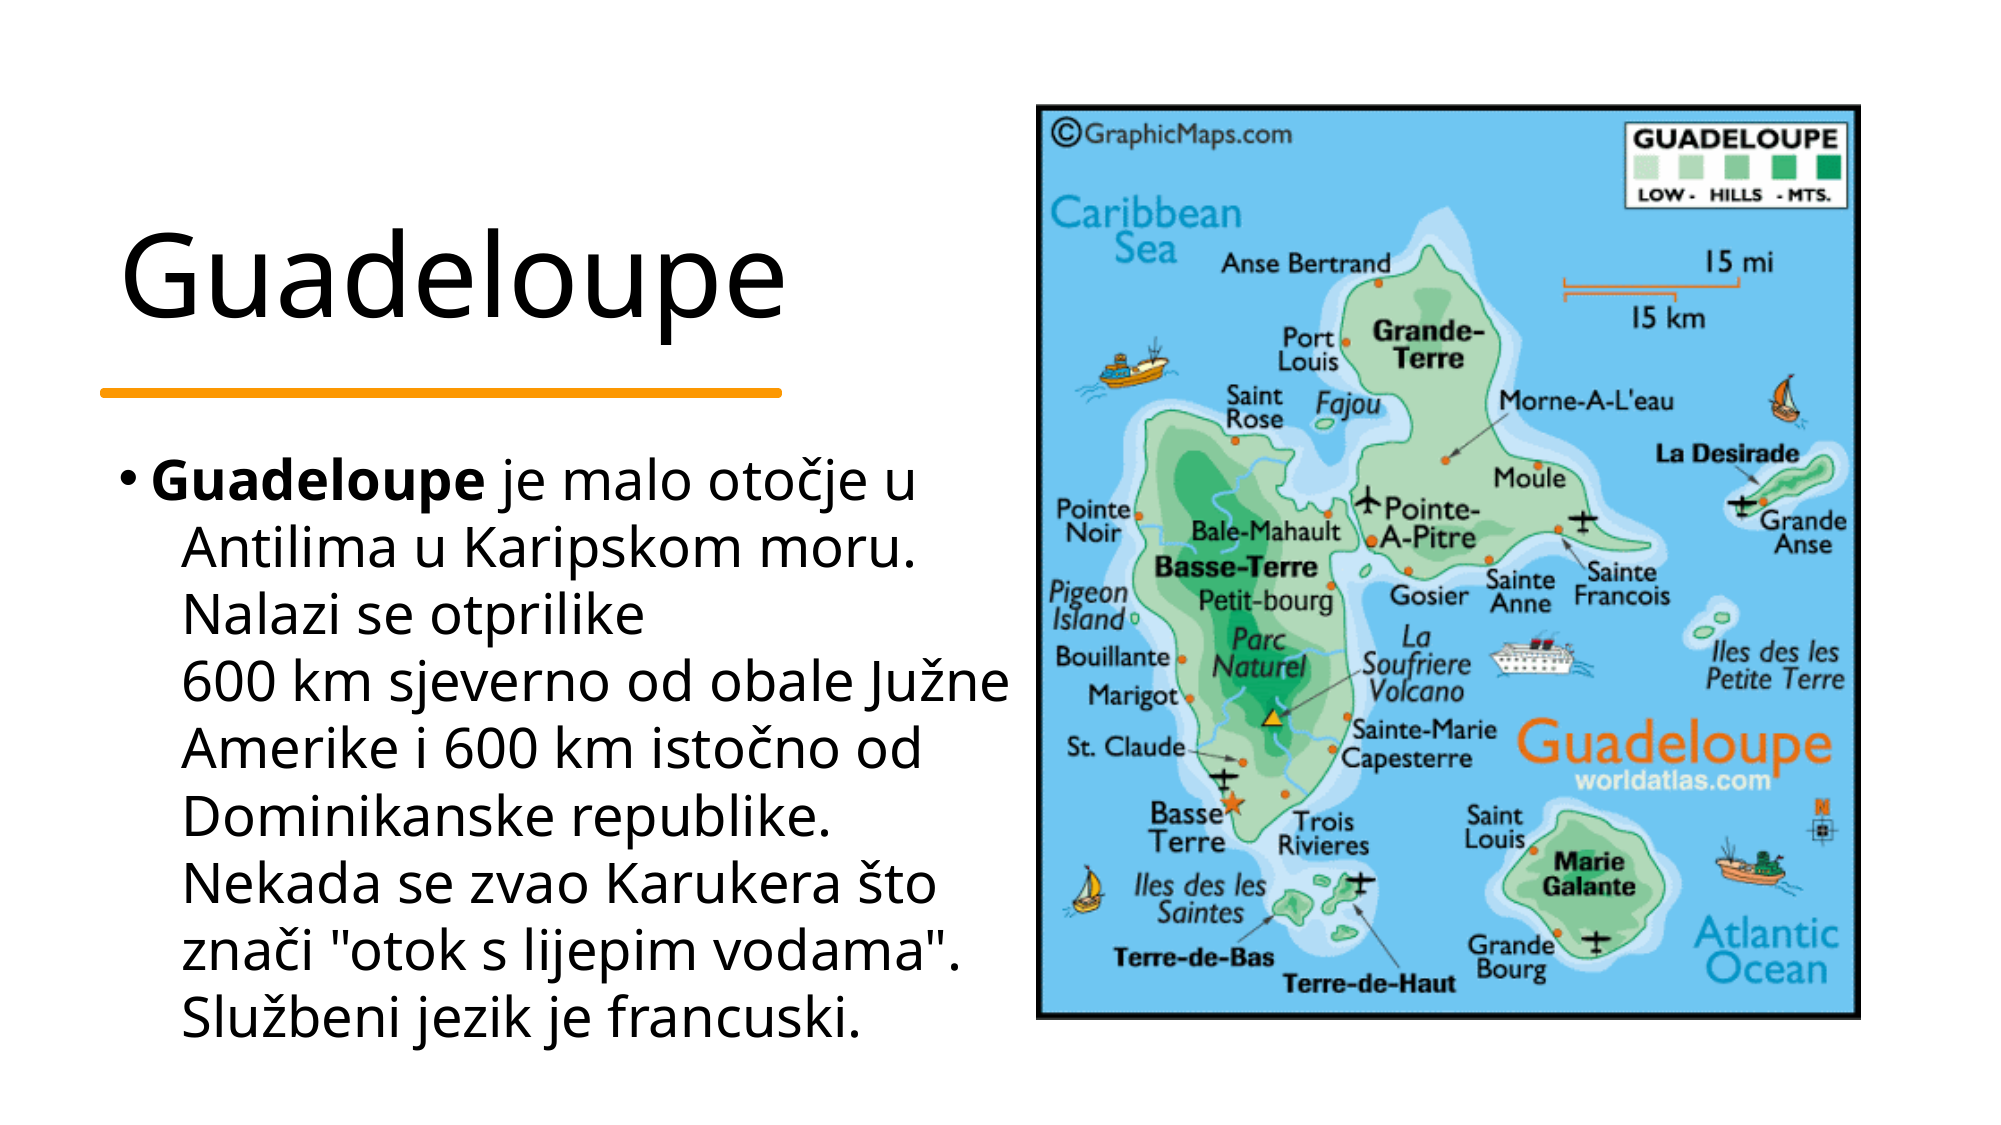

# Guadeloupe
Guadeloupe je malo otočje u Antilima u Karipskom moru. Nalazi se otprilike 600 km sjeverno od obale Južne Amerike i 600 km istočno od Dominikanske republike. Nekada se zvao Karukera što znači "otok s lijepim vodama". Službeni jezik je francuski.